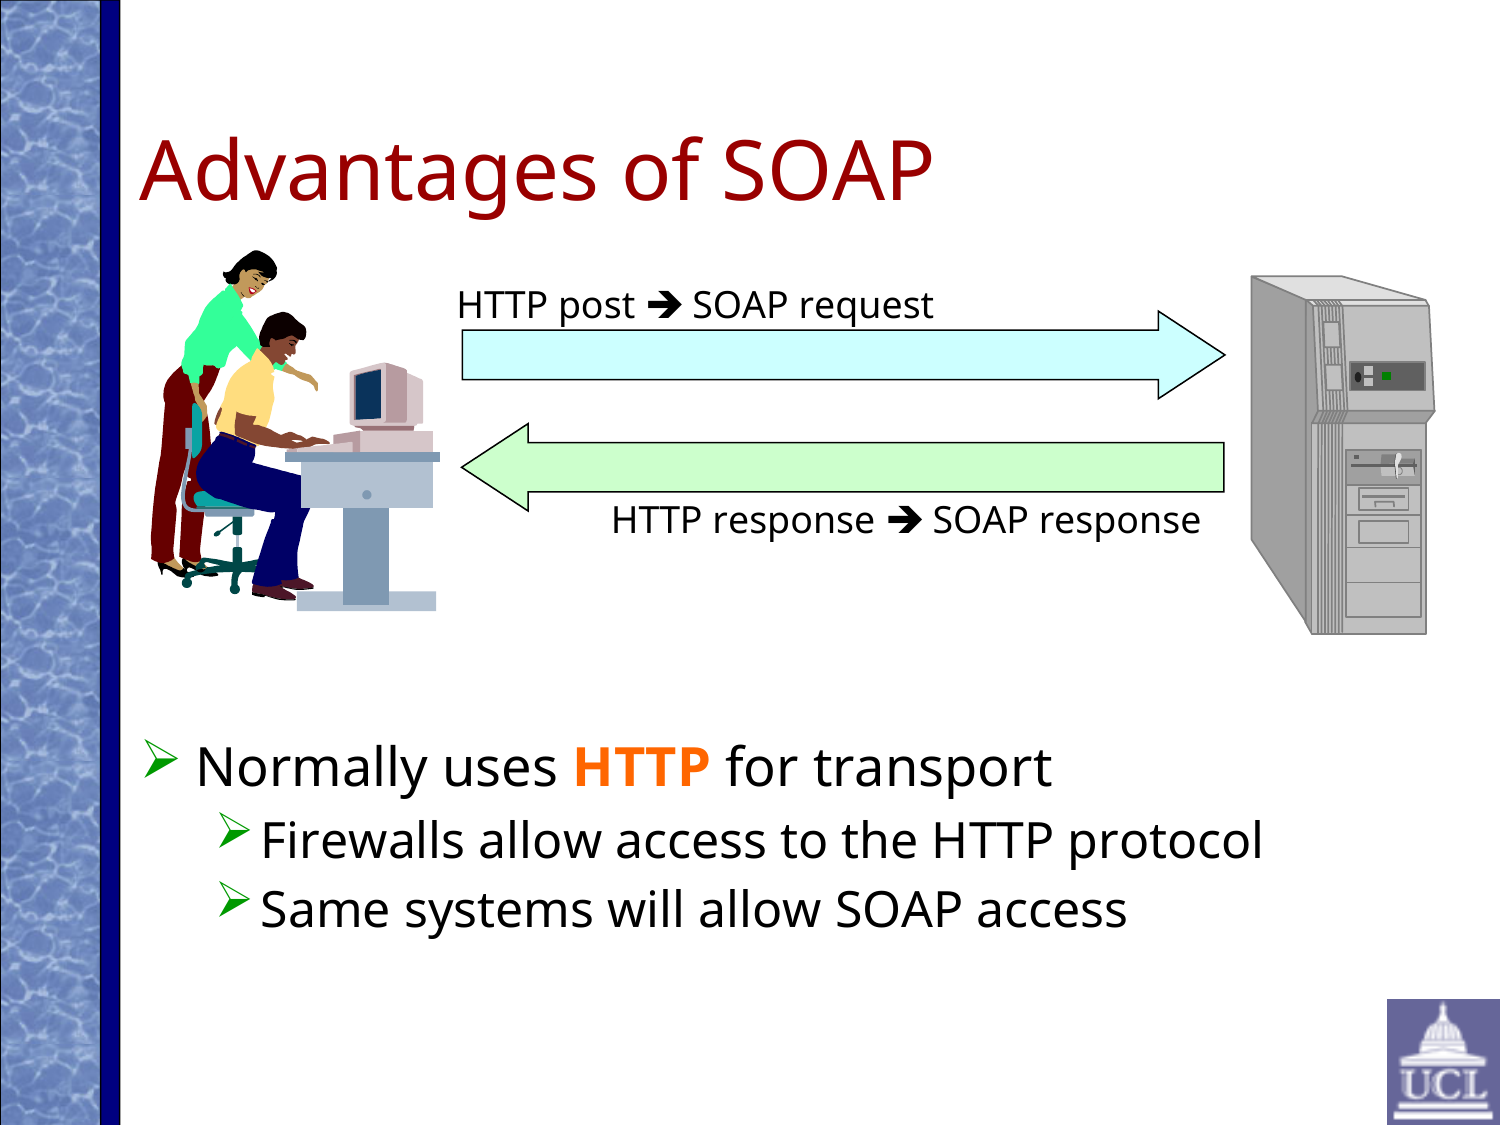

# Advantages of SOAP
HTTP post  SOAP request
HTTP response  SOAP response
Normally uses HTTP for transport
Firewalls allow access to the HTTP protocol
Same systems will allow SOAP access